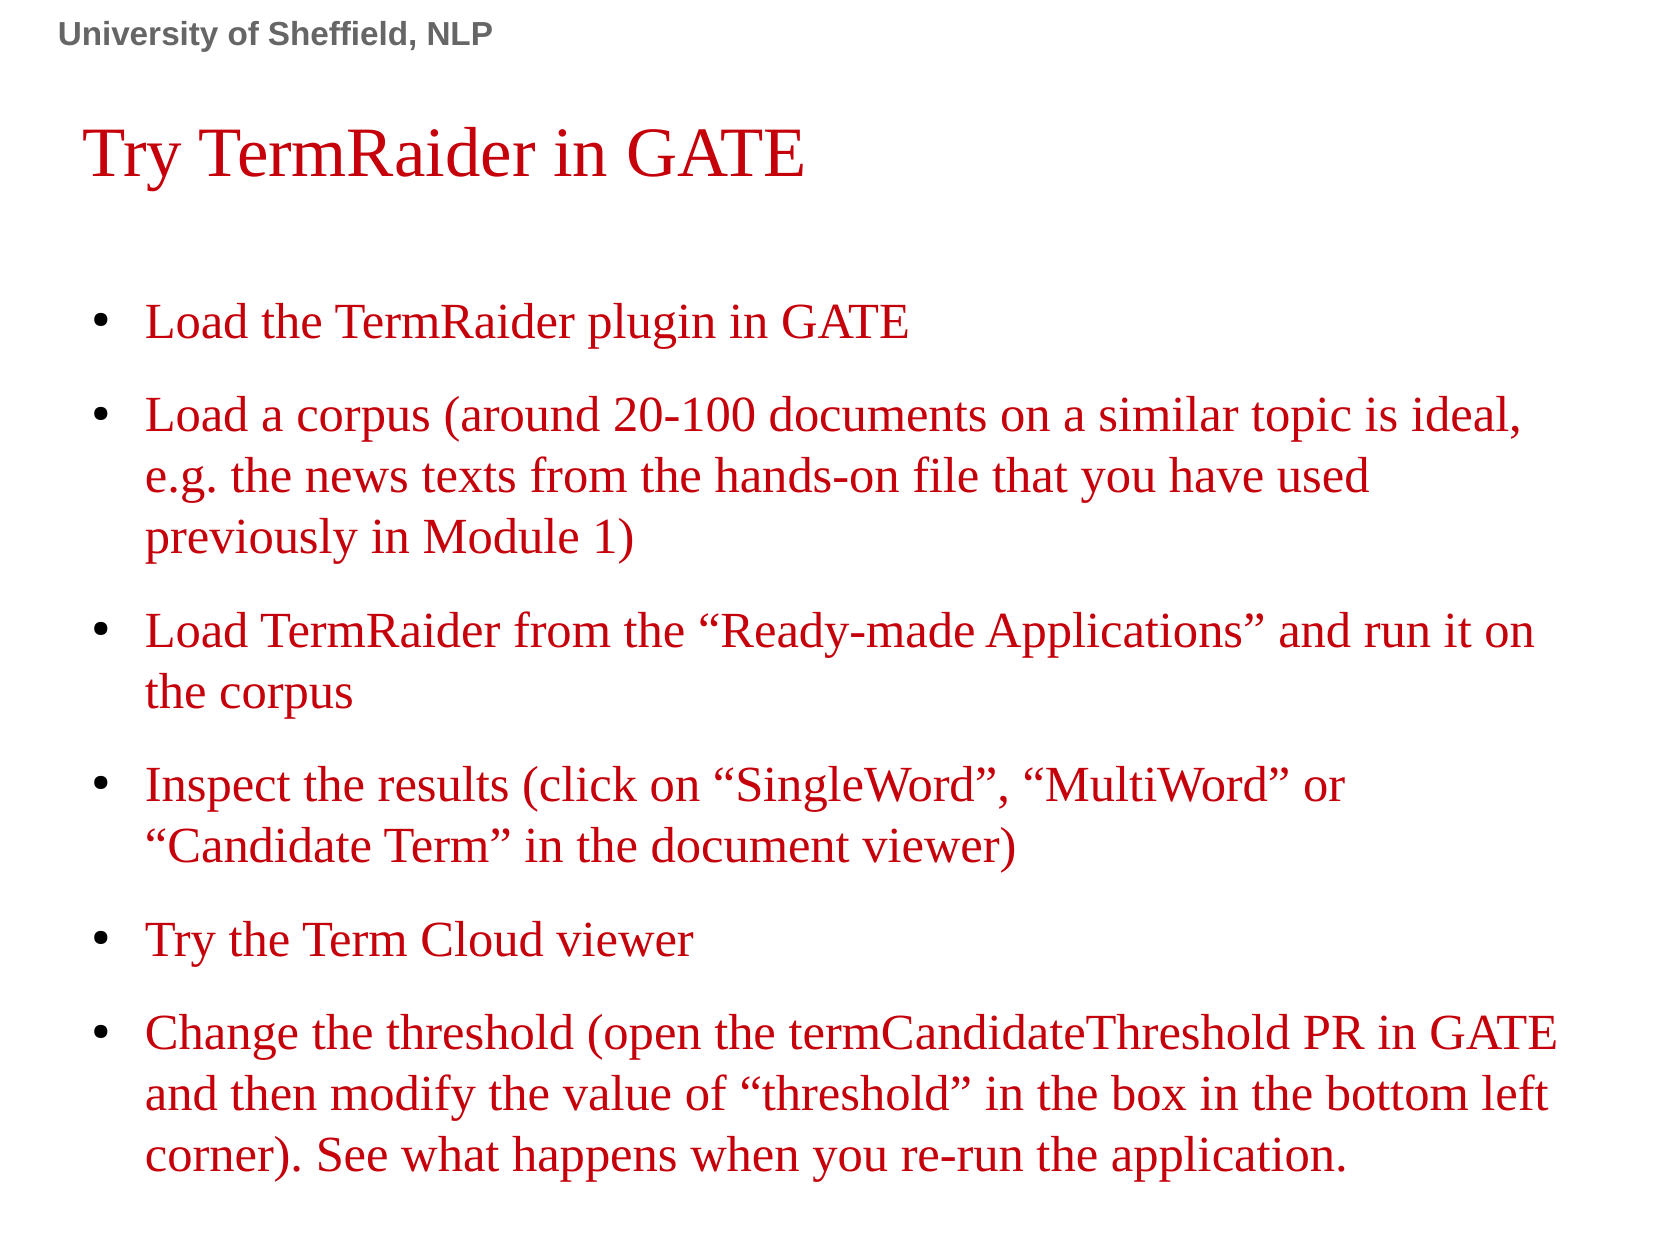

# Try TermRaider in GATE
Load the TermRaider plugin in GATE
Load a corpus (around 20-100 documents on a similar topic is ideal, e.g. the news texts from the hands-on file that you have used previously in Module 1)
Load TermRaider from the “Ready-made Applications” and run it on the corpus
Inspect the results (click on “SingleWord”, “MultiWord” or “Candidate Term” in the document viewer)
Try the Term Cloud viewer
Change the threshold (open the termCandidateThreshold PR in GATE and then modify the value of “threshold” in the box in the bottom left corner). See what happens when you re-run the application.